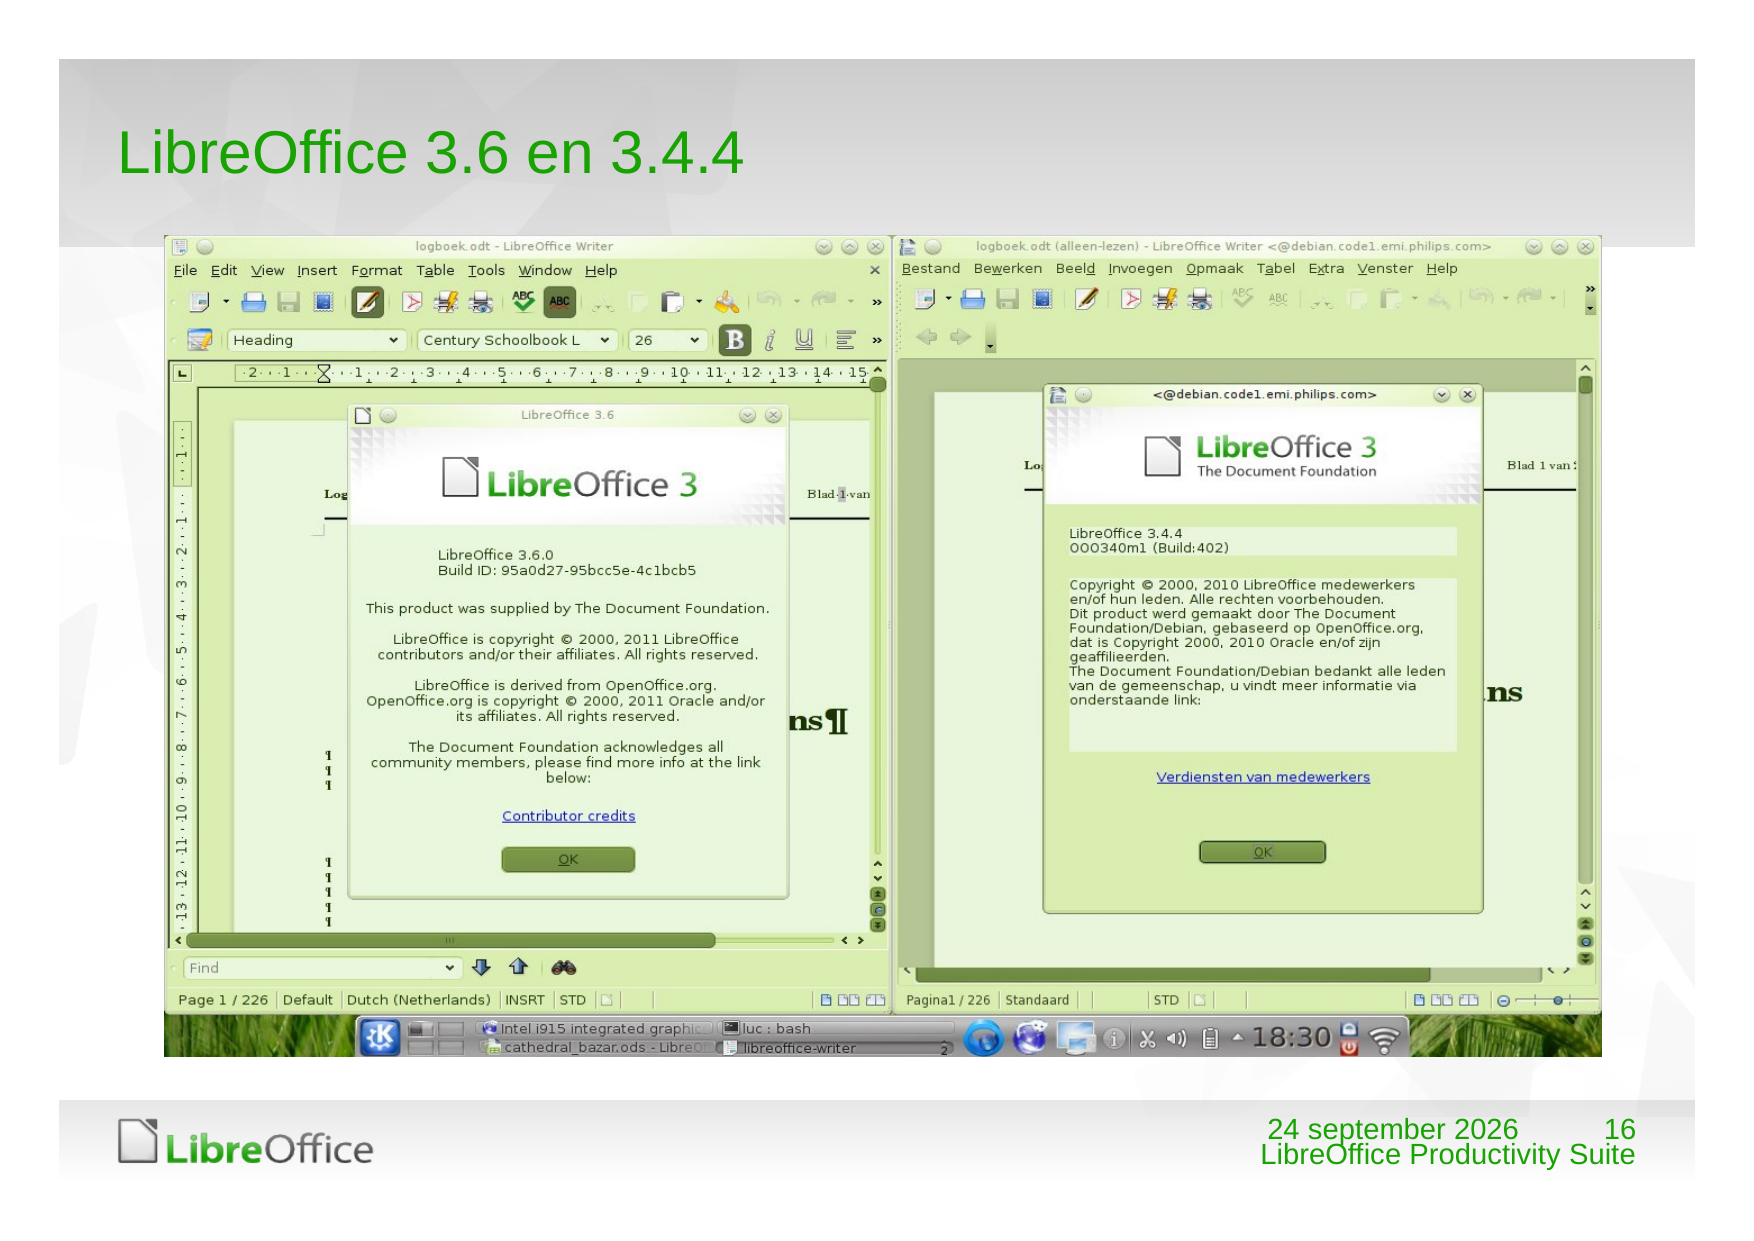

# LibreOffice 3.6 en 3.4.4
16
LibreOffice Productivity Suite